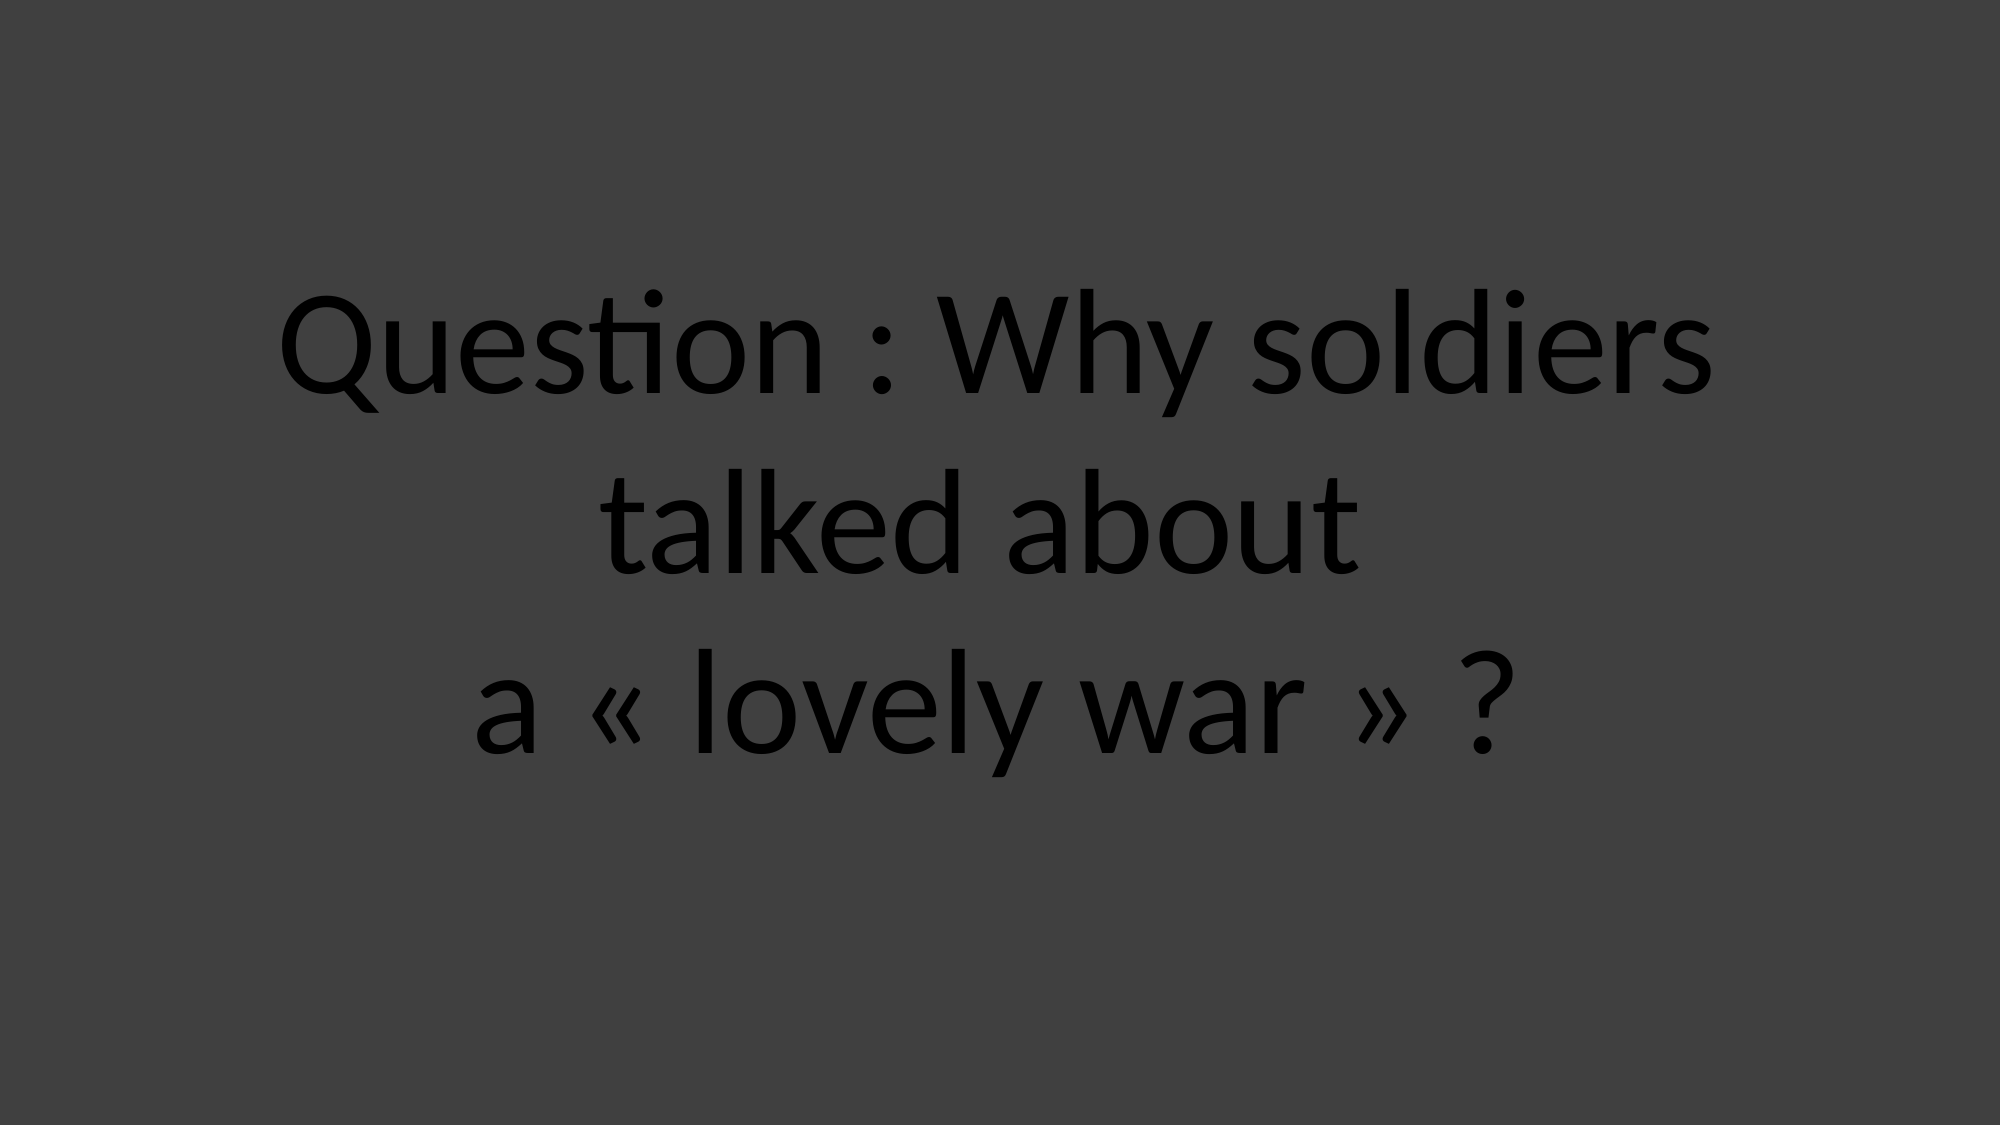

Question : Why soldiers talked about
a « lovely war » ?